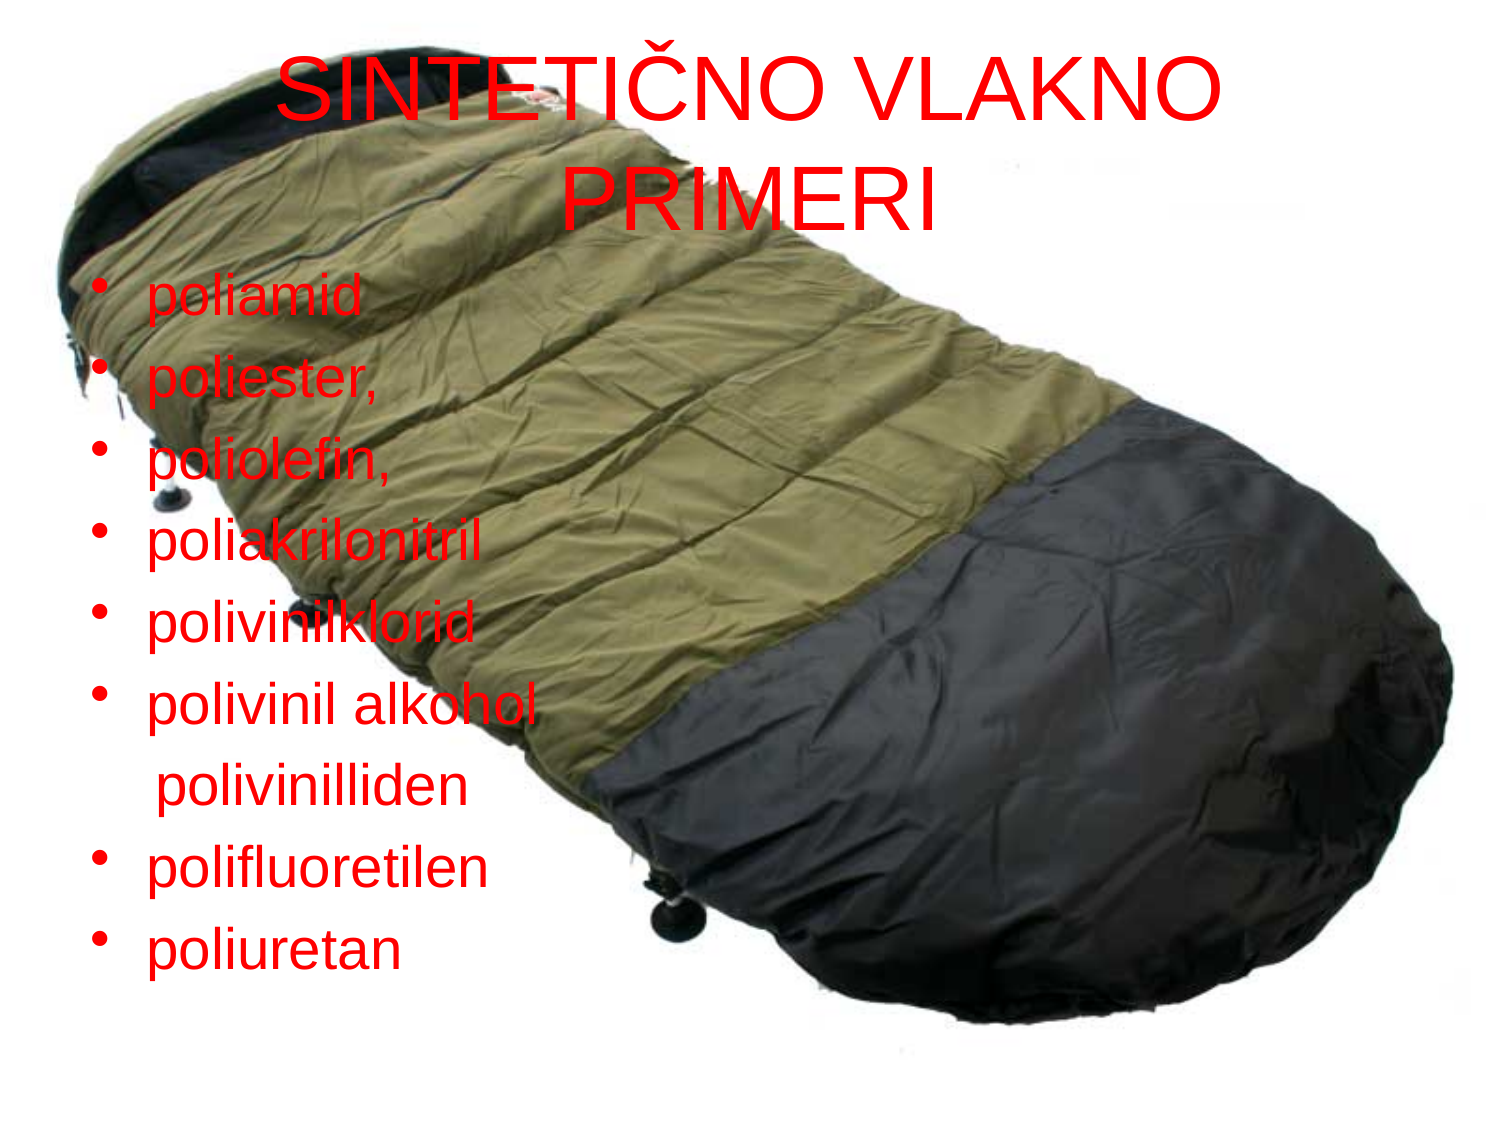

SINTETIČNO VLAKNO PRIMERI
# poliamid
poliester,
poliolefin,
poliakrilonitril
polivinilklorid
polivinil alkohol
 polivinilliden
polifluoretilen
poliuretan